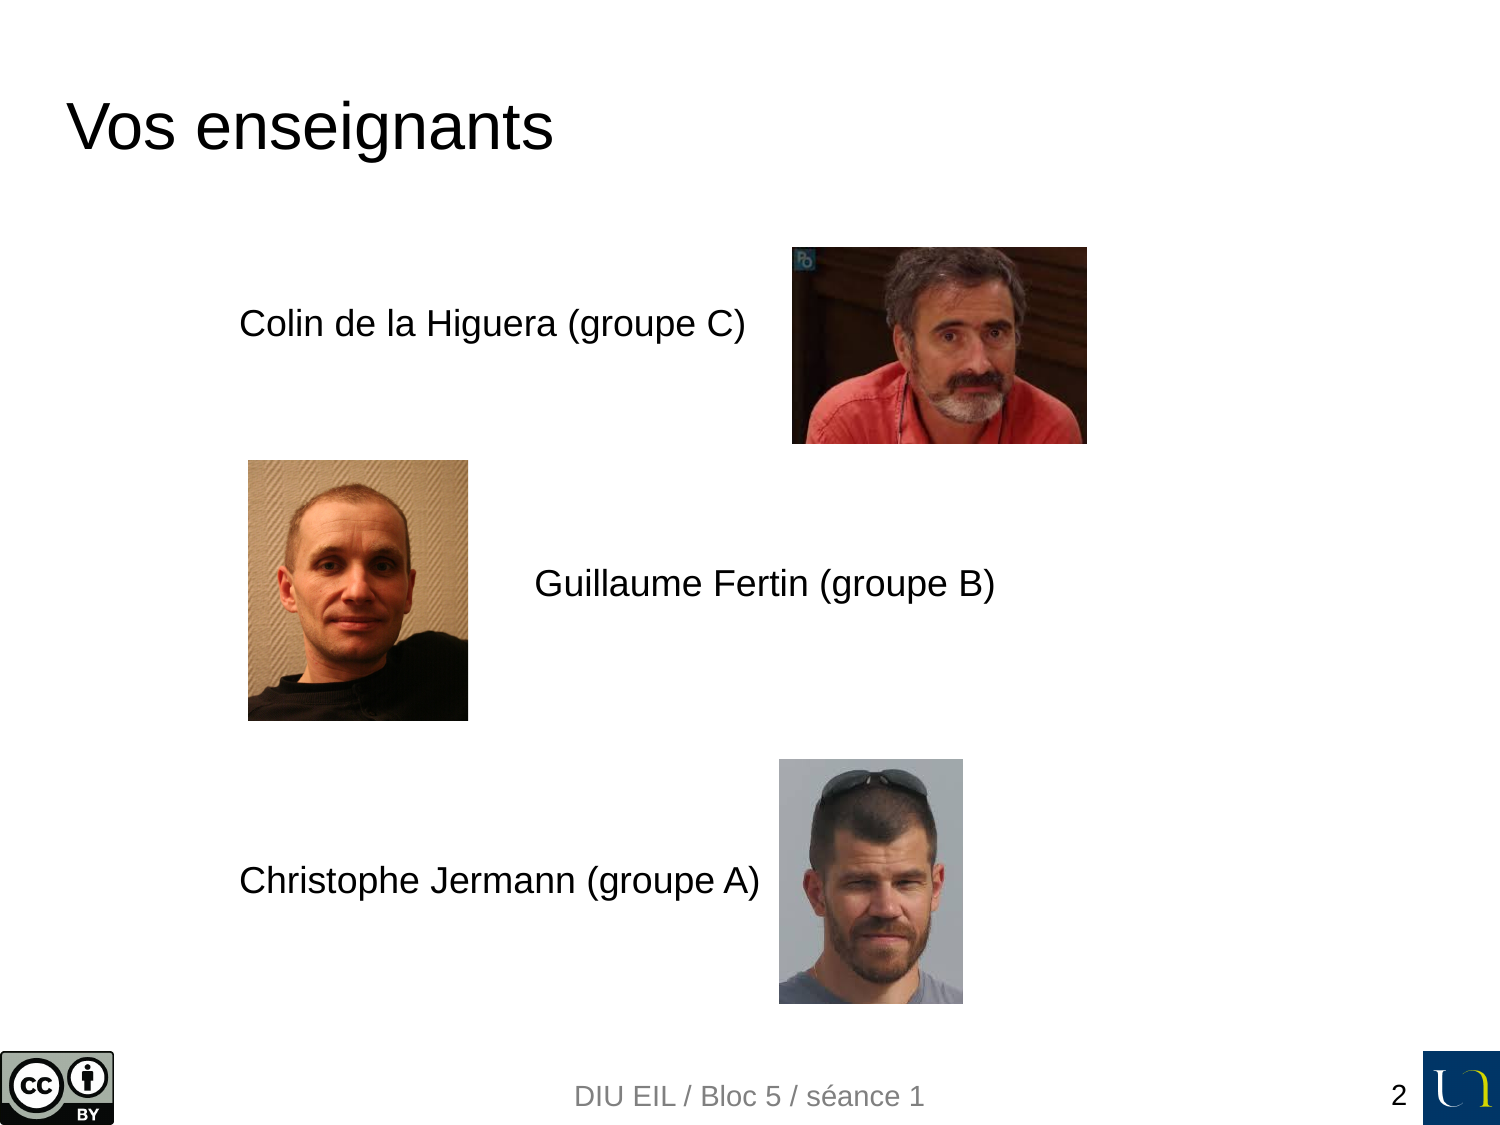

# Vos enseignants
Colin de la Higuera (groupe C)
Guillaume Fertin (groupe B)
Christophe Jermann (groupe A)
2